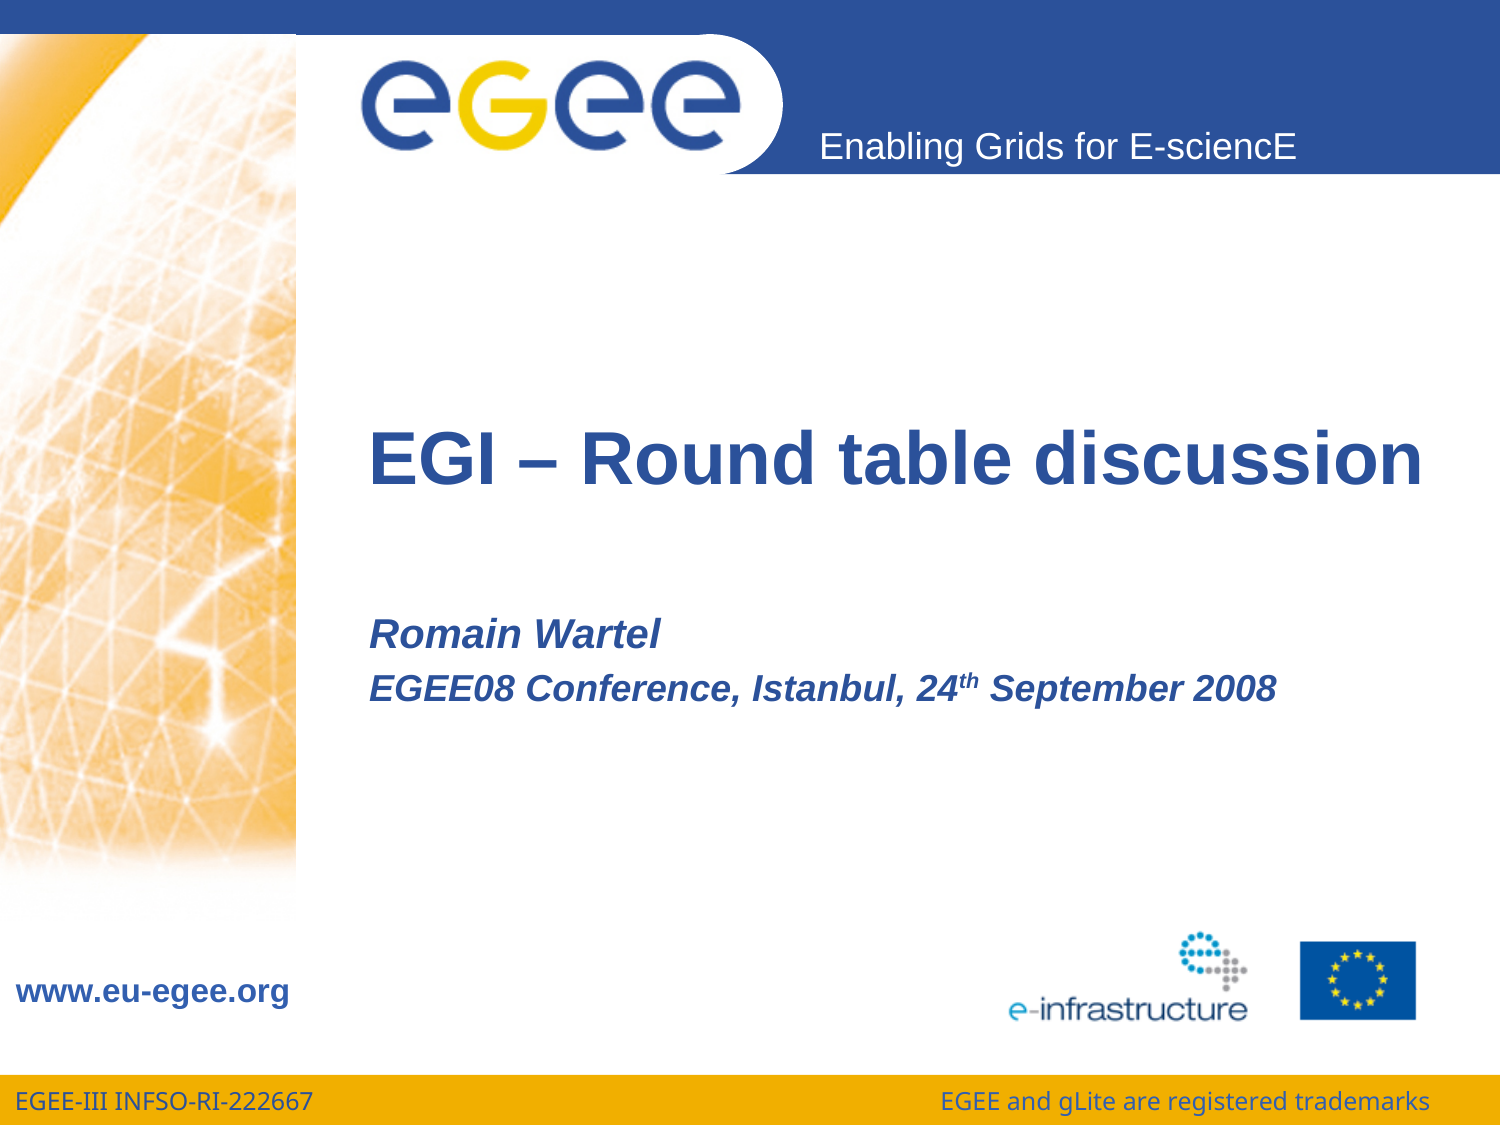

# EGI – Round table discussion
Romain Wartel
EGEE08 Conference, Istanbul, 24th September 2008